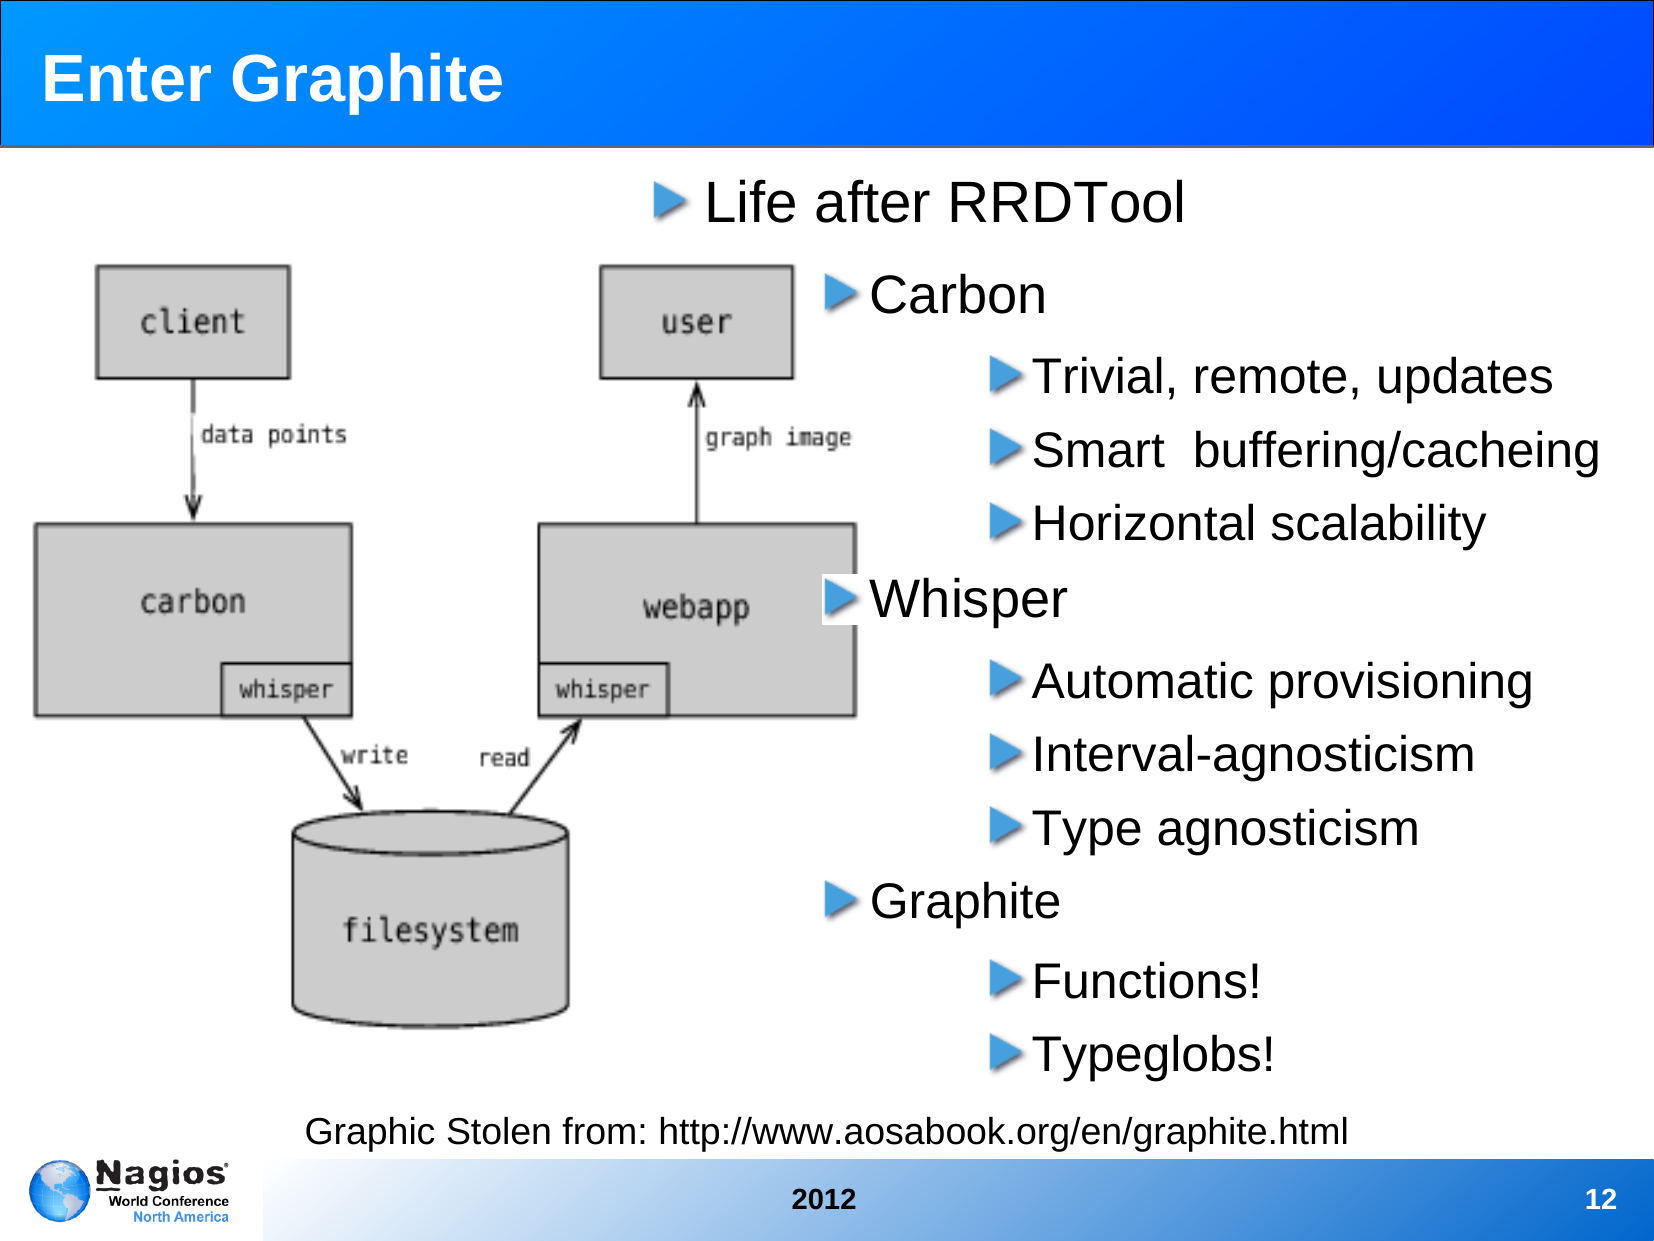

# Enter Graphite
Life after RRDTool
Carbon
Trivial, remote, updates
Smart buffering/cacheing
Horizontal scalability
Whisper
Automatic provisioning
Interval-agnosticism
Type agnosticism
Graphite
Functions!
Typeglobs!
Graphic Stolen from: http://www.aosabook.org/en/graphite.html
2011
12